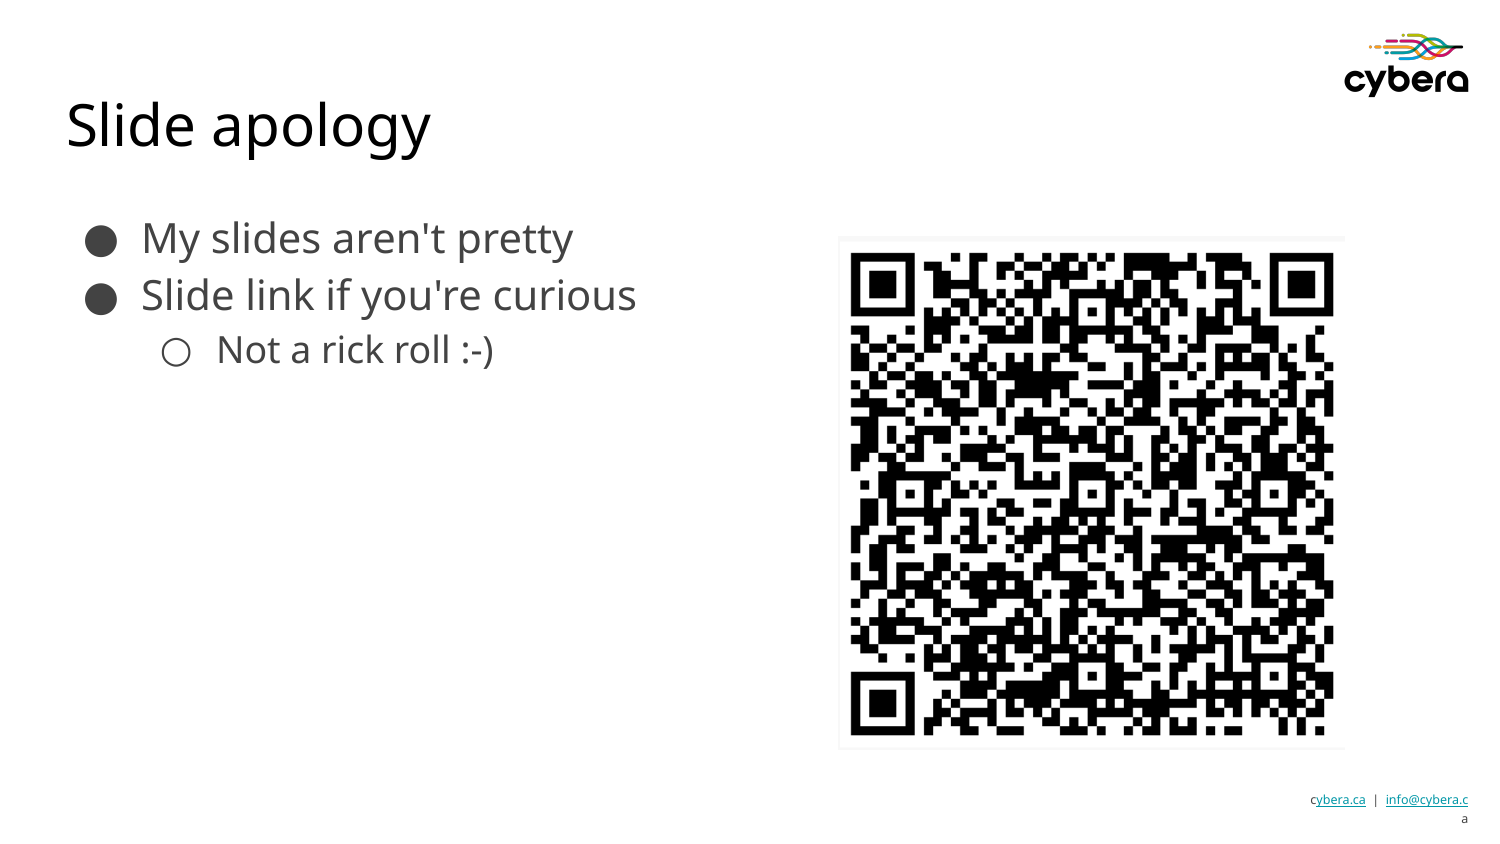

# Slide apology
My slides aren't pretty
Slide link if you're curious
Not a rick roll :-)